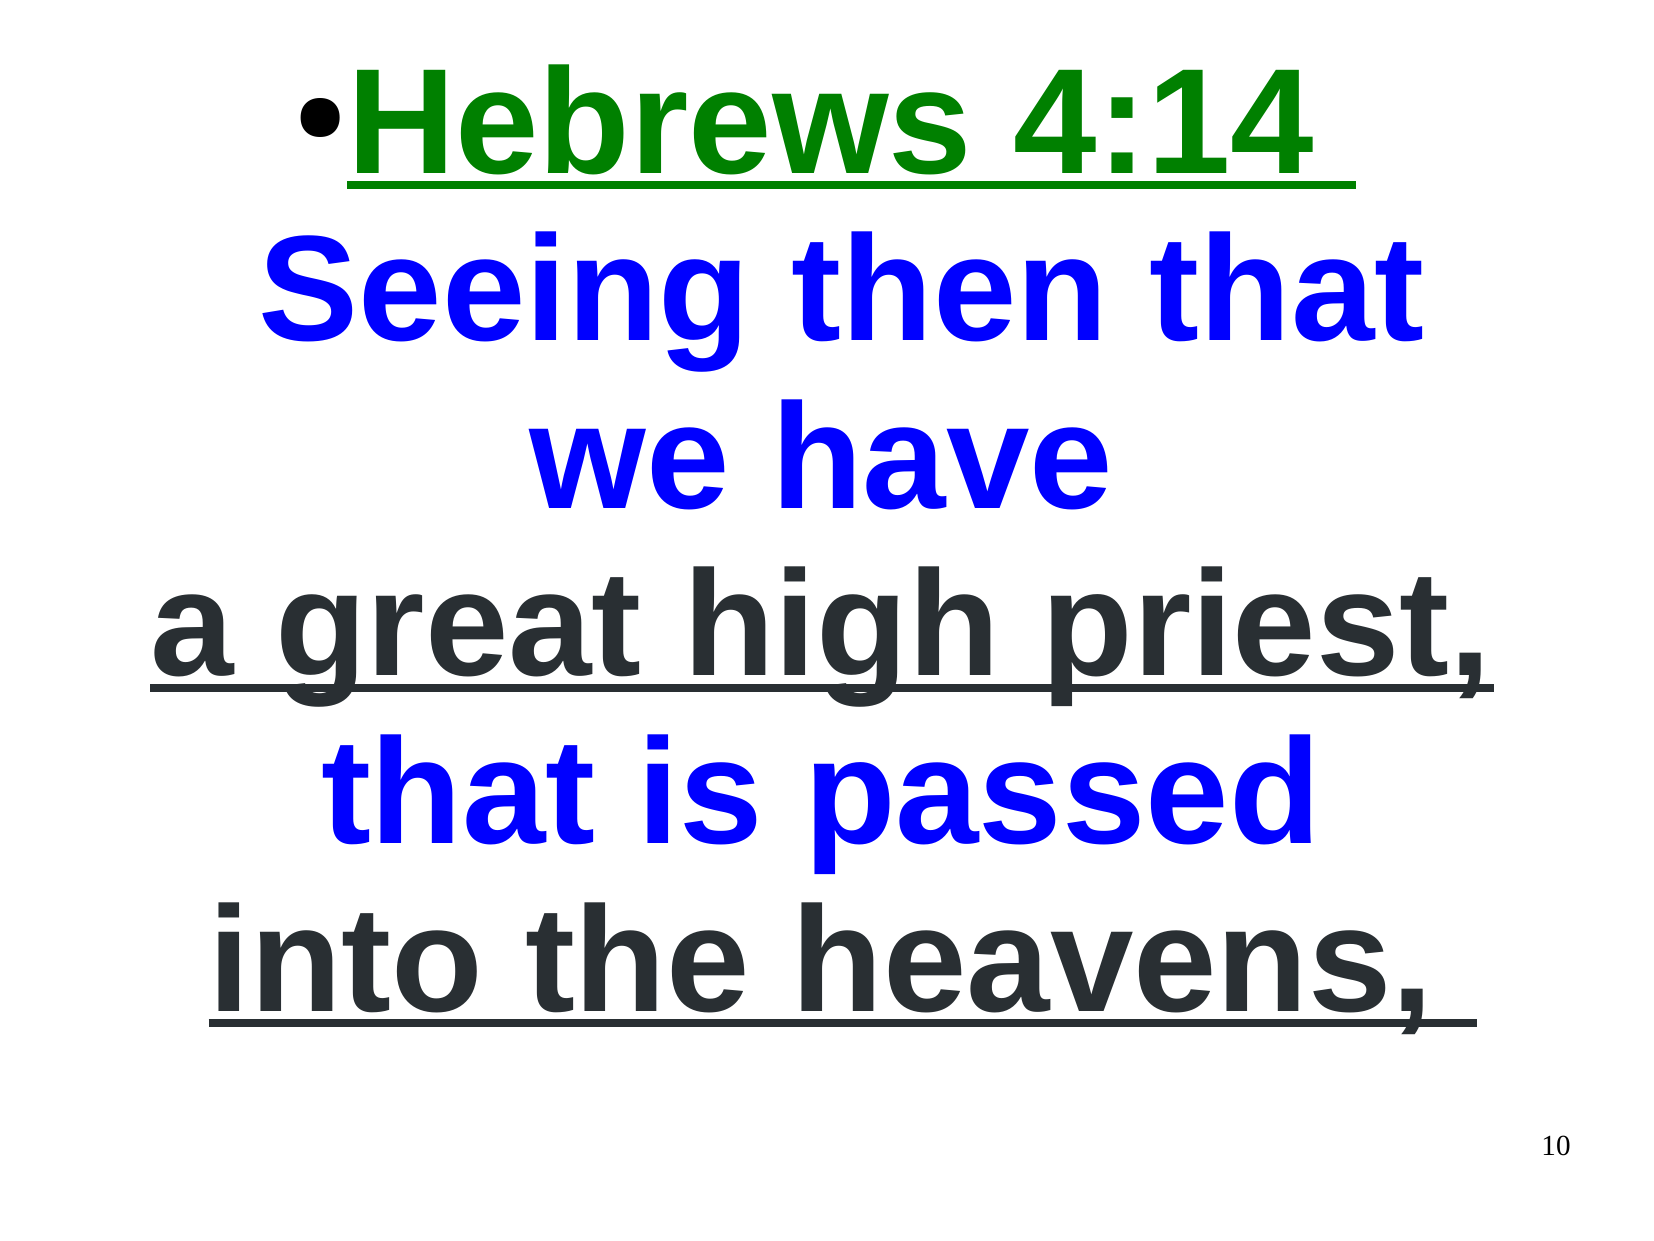

# Hebrews 4:14  Seeing then that we have a great high priest, that is passed into the heavens,
10